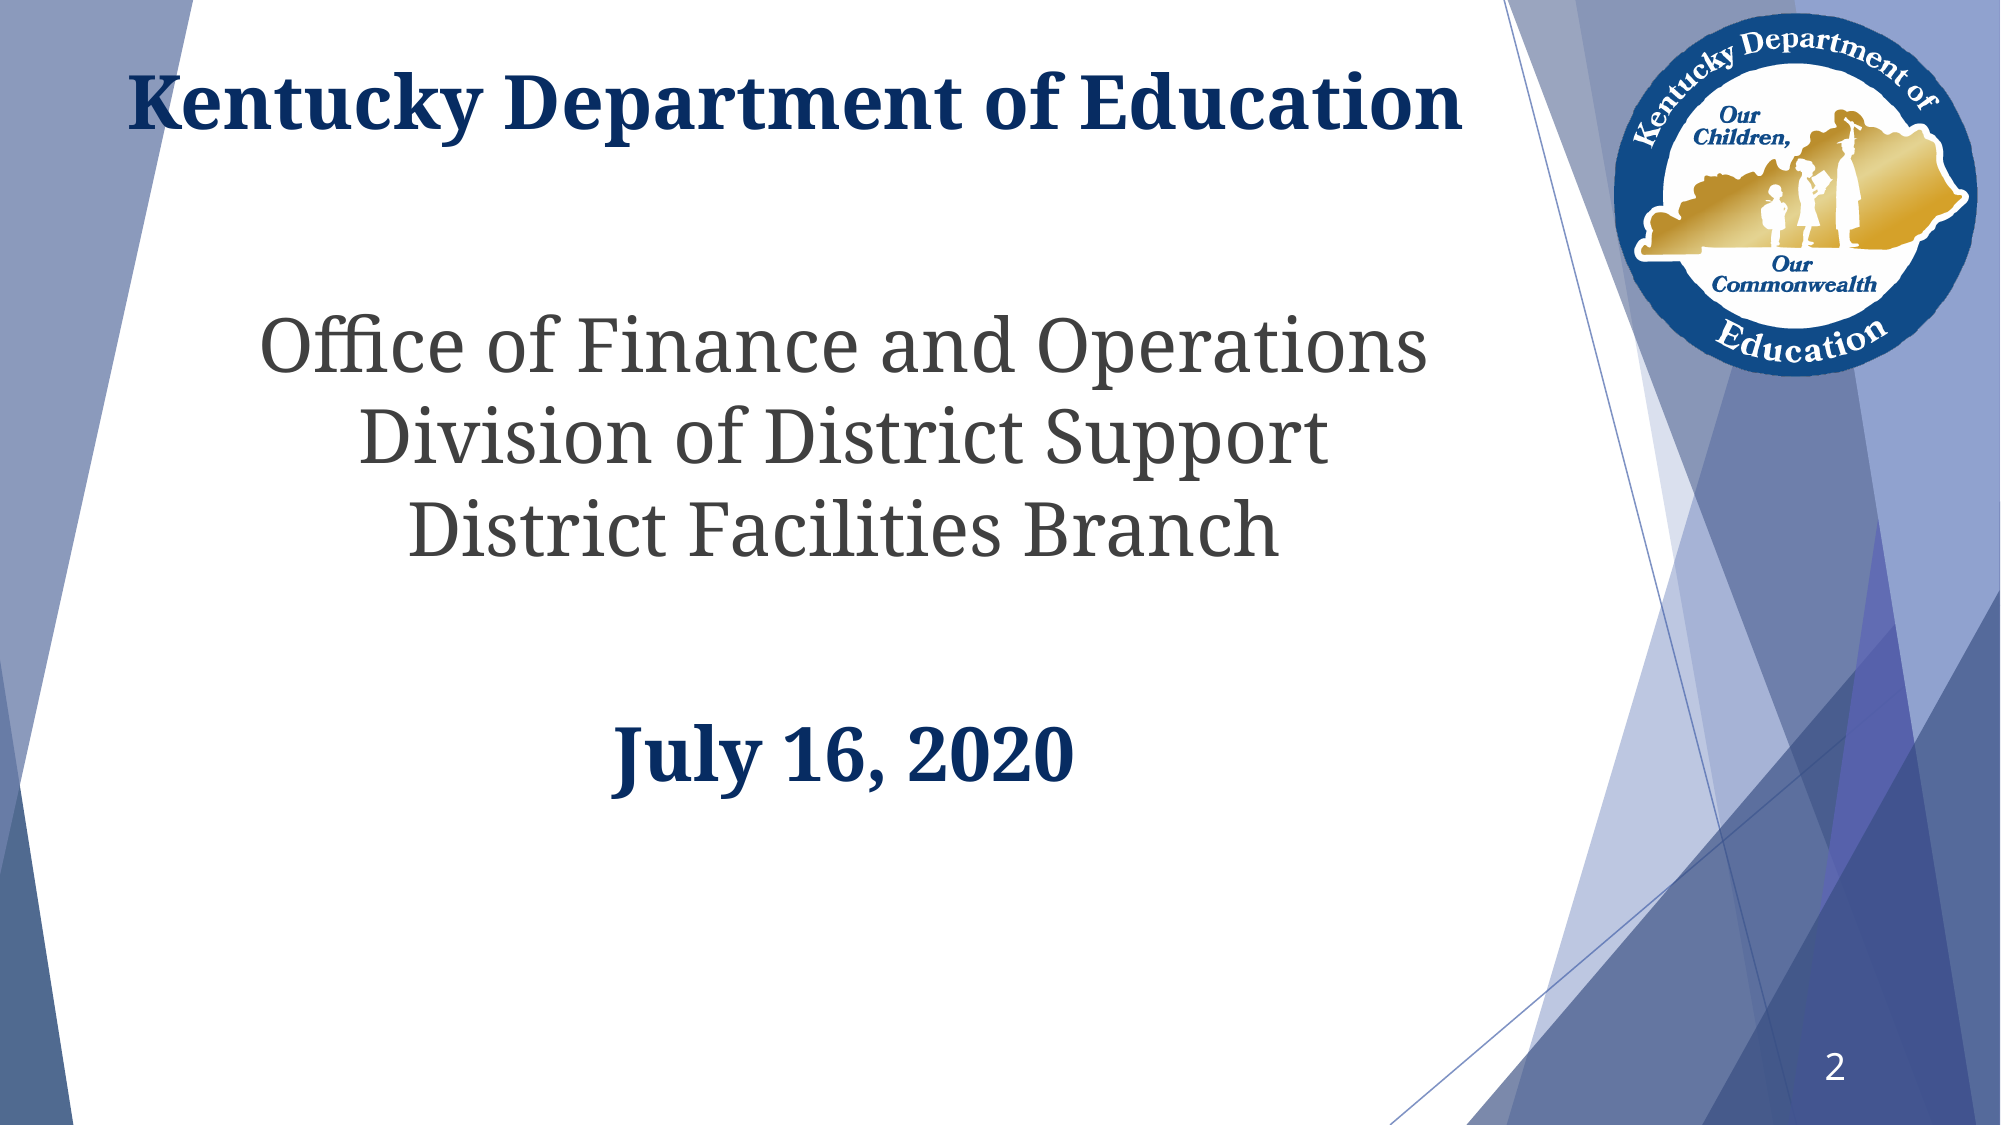

# Kentucky Department of Education
Office of Finance and Operations
Division of District Support
District Facilities Branch
July 16, 2020